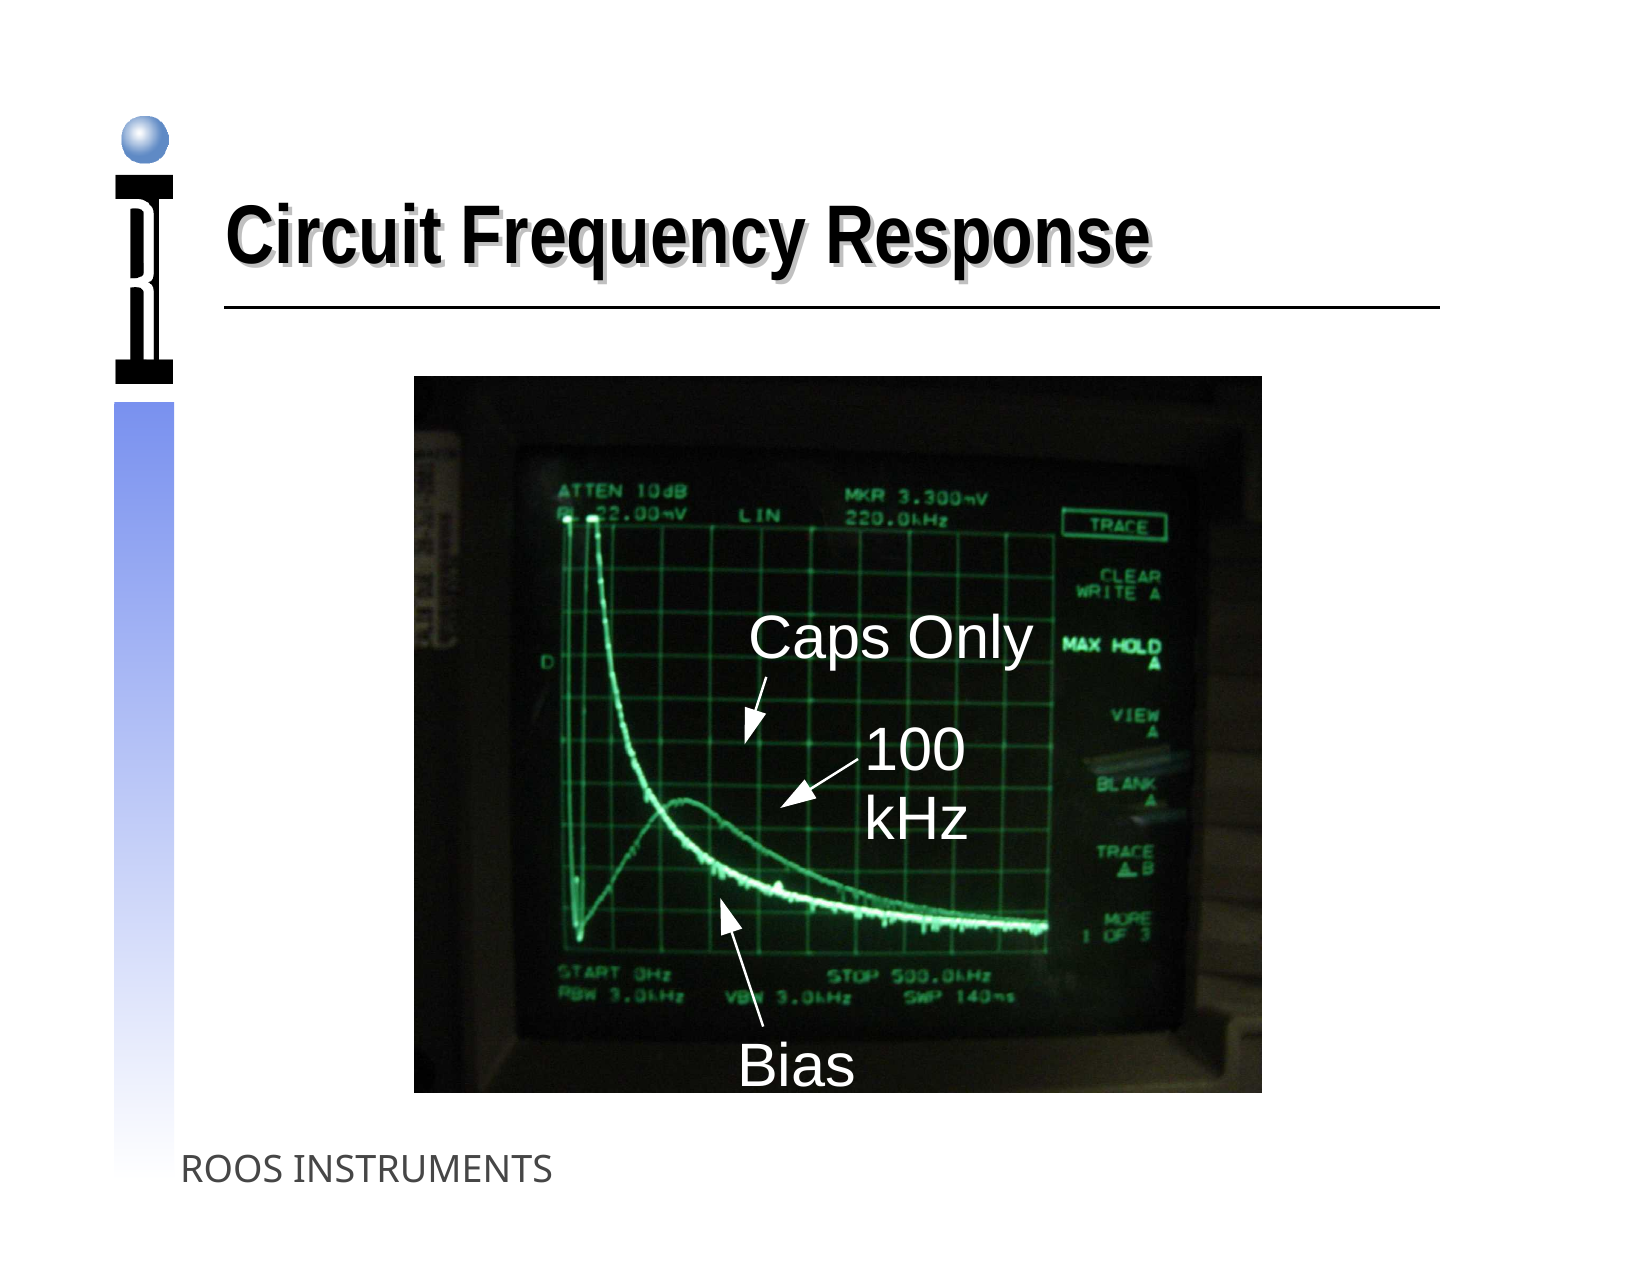

Circuit Frequency Response
Caps Only
100 kHz
Bias Circuit